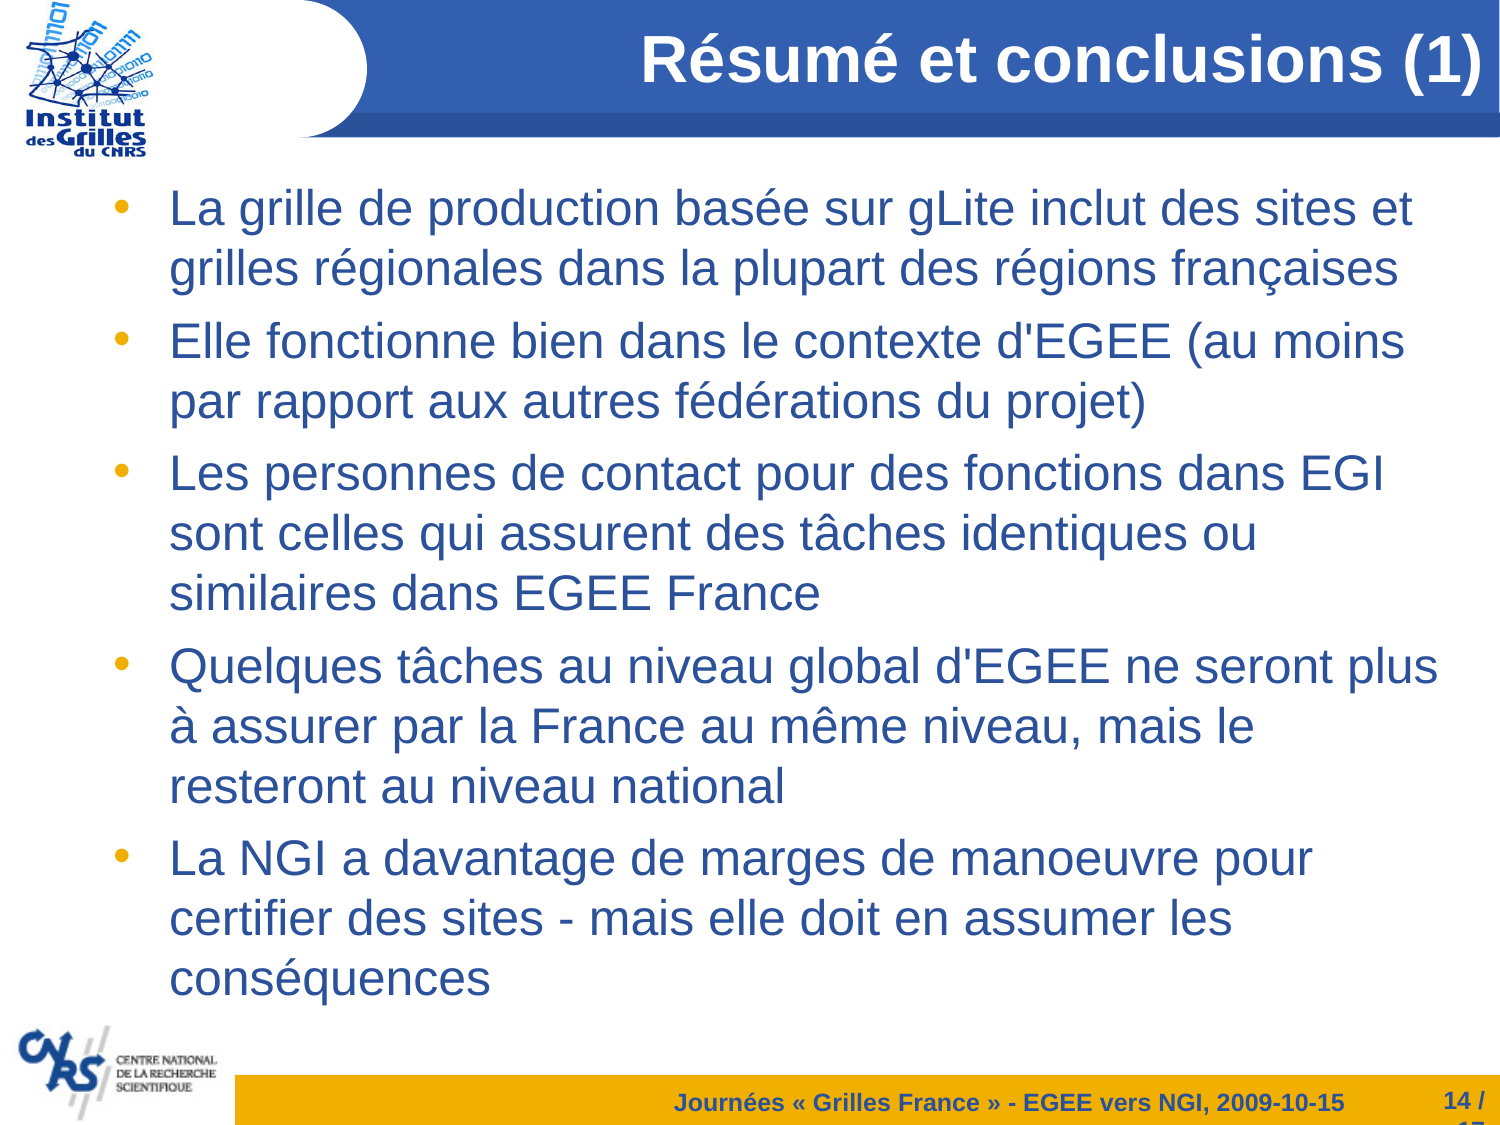

# Résumé et conclusions (1)
La grille de production basée sur gLite inclut des sites et grilles régionales dans la plupart des régions françaises
Elle fonctionne bien dans le contexte d'EGEE (au moins par rapport aux autres fédérations du projet)
Les personnes de contact pour des fonctions dans EGI sont celles qui assurent des tâches identiques ou similaires dans EGEE France
Quelques tâches au niveau global d'EGEE ne seront plus à assurer par la France au même niveau, mais le resteront au niveau national
La NGI a davantage de marges de manoeuvre pour certifier des sites - mais elle doit en assumer les conséquences
Journées « Grilles France » - EGEE vers NGI, 2009-10-15